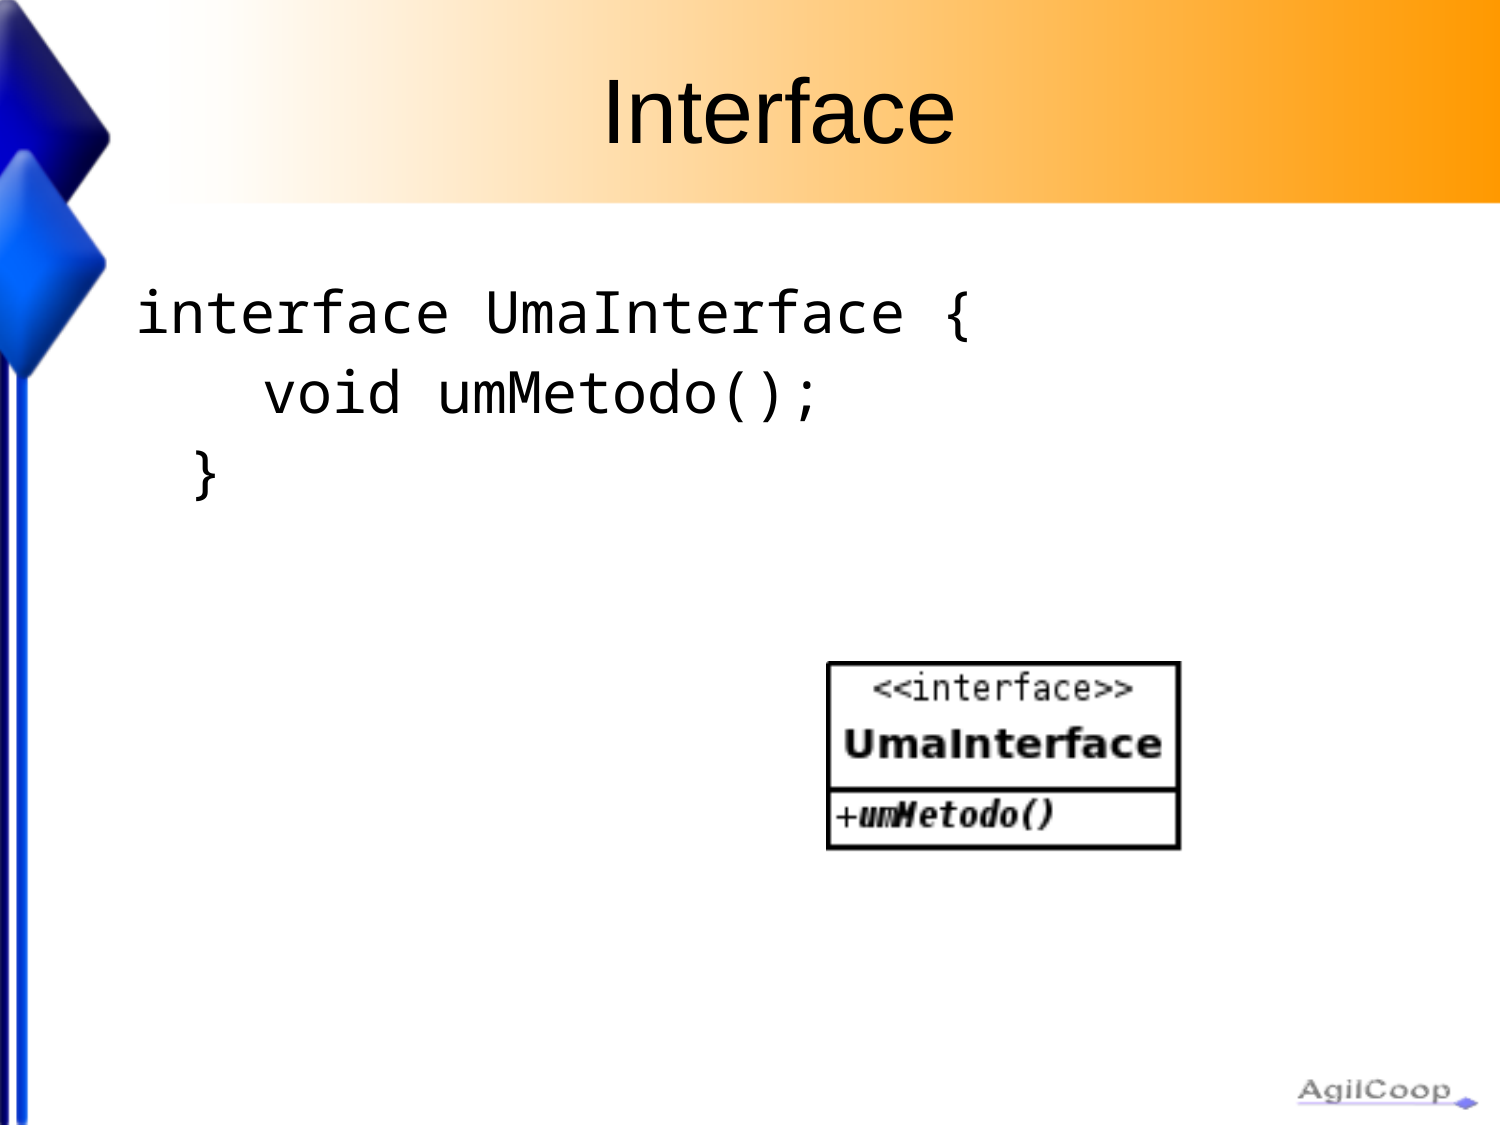

# Interface
interface UmaInterface {
	void umMetodo();
}
Copyleft AgilCoop 2007
20